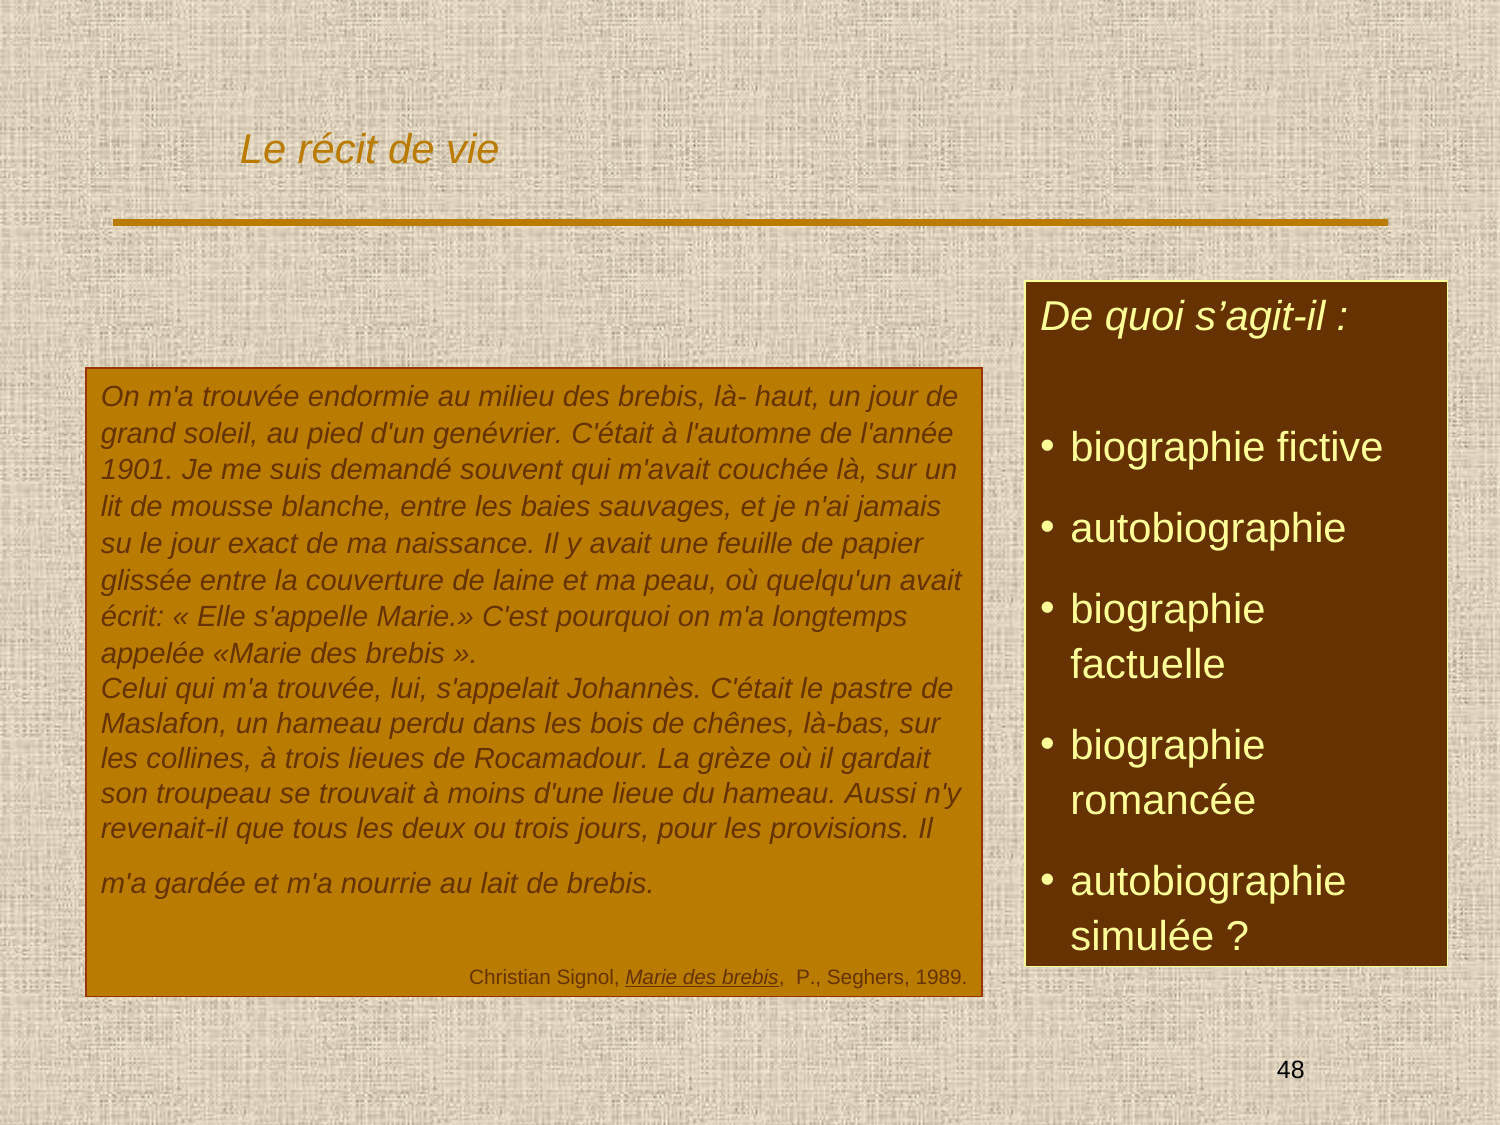

Le récit de vie
De quoi s’agit-il :
biographie fictive
autobiographie
biographie factuelle
biographie romancée
autobiographie simulée ?
De quoi s’agit-il :
biographie fictive
autobiographie
biographie factuelle
biographie romancée
autobiographie simulée ?
On m'a trouvée endormie au milieu des brebis, là- haut, un jour de grand soleil, au pied d'un genévrier. C'était à l'automne de l'année 1901. Je me suis demandé souvent qui m'avait couchée là, sur un lit de mousse blanche, entre les baies sauvages, et je n'ai jamais su le jour exact de ma naissance. Il y avait une feuille de papier glissée entre la couverture de laine et ma peau, où quelqu'un avait écrit: « Elle s'appelle Marie.» C'est pourquoi on m'a longtemps appelée «Marie des brebis ».
Celui qui m'a trouvée, lui, s'appelait Johannès. C'était le pastre de Maslafon, un hameau perdu dans les bois de chênes, là-bas, sur les collines, à trois lieues de Rocamadour. La grèze où il gardait son troupeau se trouvait à moins d'une lieue du hameau. Aussi n'y revenait-il que tous les deux ou trois jours, pour les provisions. Il m'a gardée et m'a nourrie au lait de brebis.
Christian Signol, Marie des brebis, P., Seghers, 1989.
48